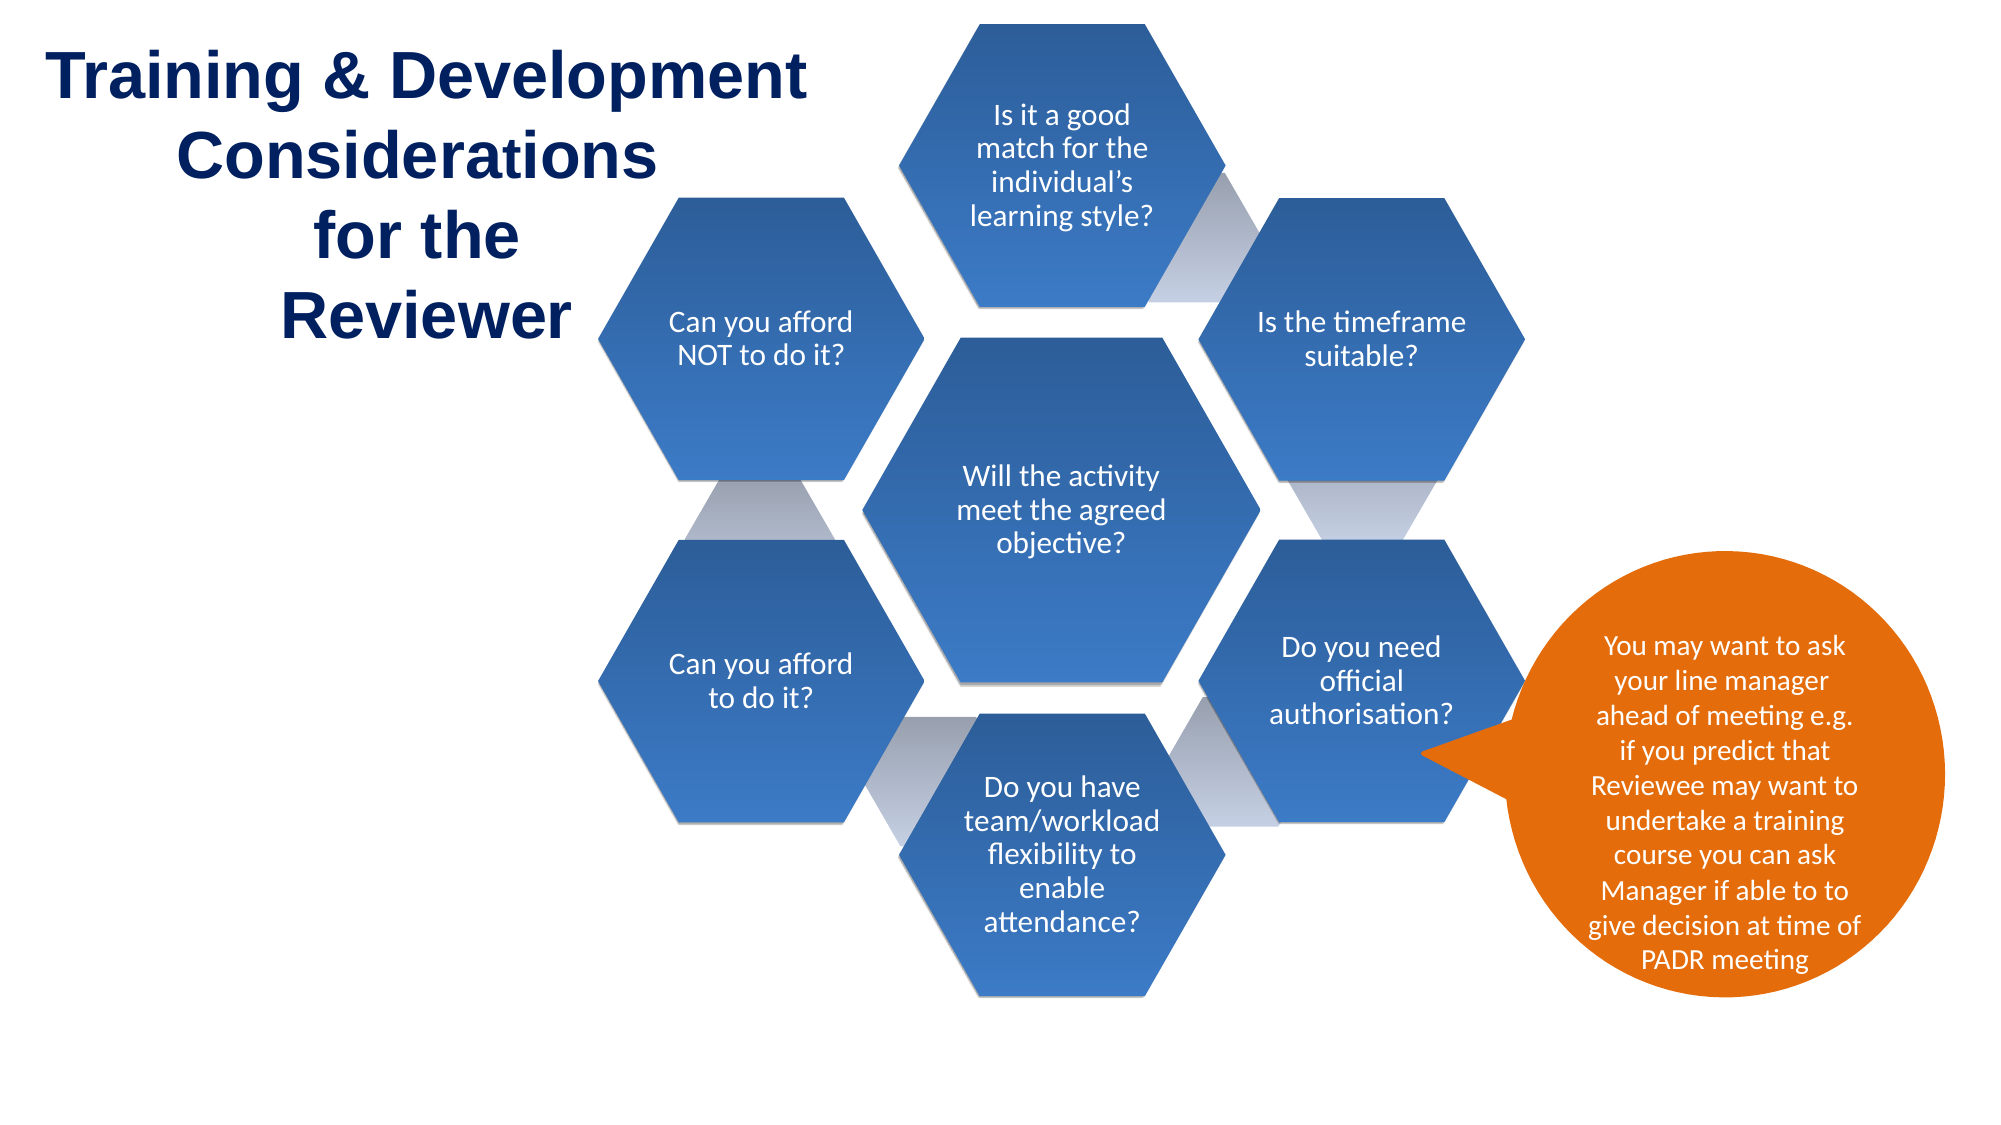

# Training & Development Considerations for the Reviewer
Is it a good match for the individual’s learning style?
Can you afford NOT to do it?
Is the timeframe suitable?
Will the activity meet the agreed objective?
Do you need official authorisation?
Can you afford to do it?
Do you have team/workload flexibility to enable attendance?
You may want to ask your line manager ahead of meeting e.g. if you predict that Reviewee may want to undertake a training course you can ask Manager if able to to give decision at time of PADR meeting